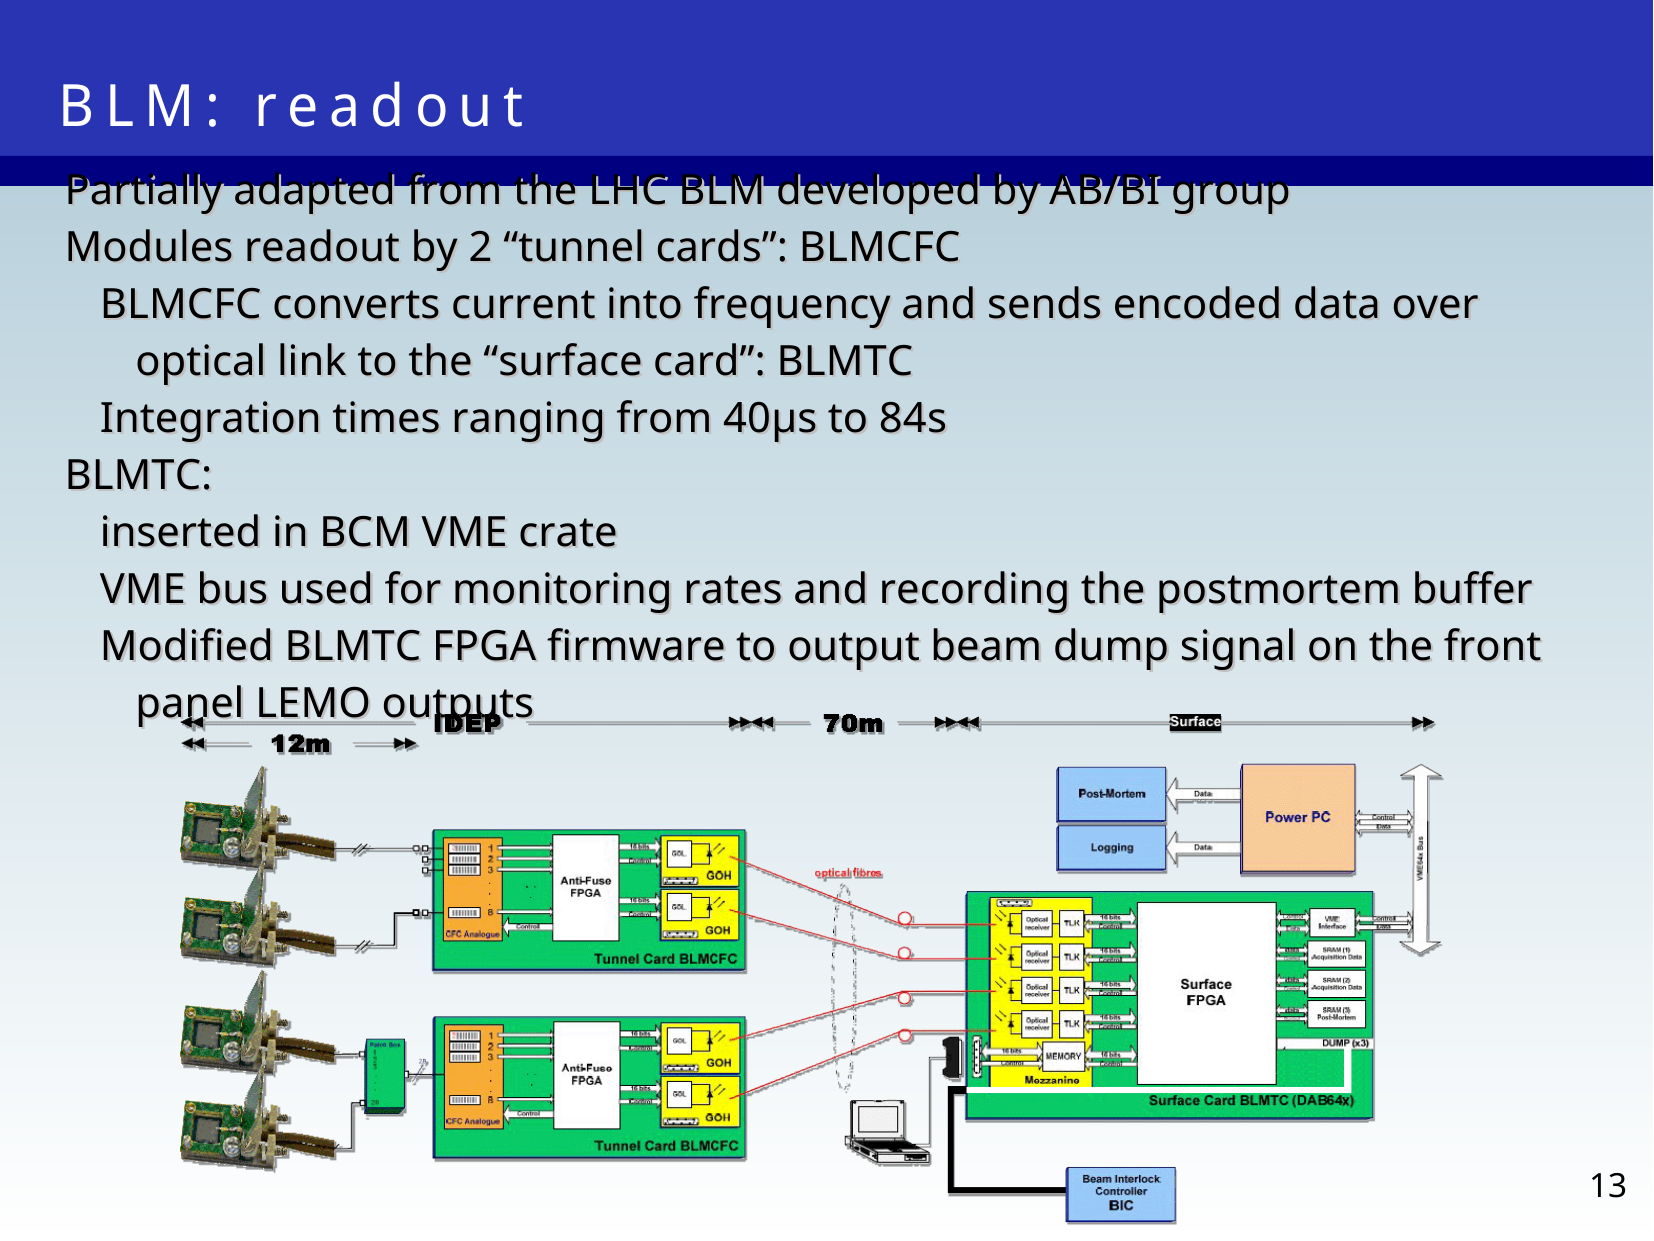

# BLM: readout
Partially adapted from the LHC BLM developed by AB/BI group
Modules readout by 2 “tunnel cards”: BLMCFC
BLMCFC converts current into frequency and sends encoded data over optical link to the “surface card”: BLMTC
Integration times ranging from 40μs to 84s
BLMTC:
inserted in BCM VME crate
VME bus used for monitoring rates and recording the postmortem buffer
Modified BLMTC FPGA firmware to output beam dump signal on the front panel LEMO outputs
13